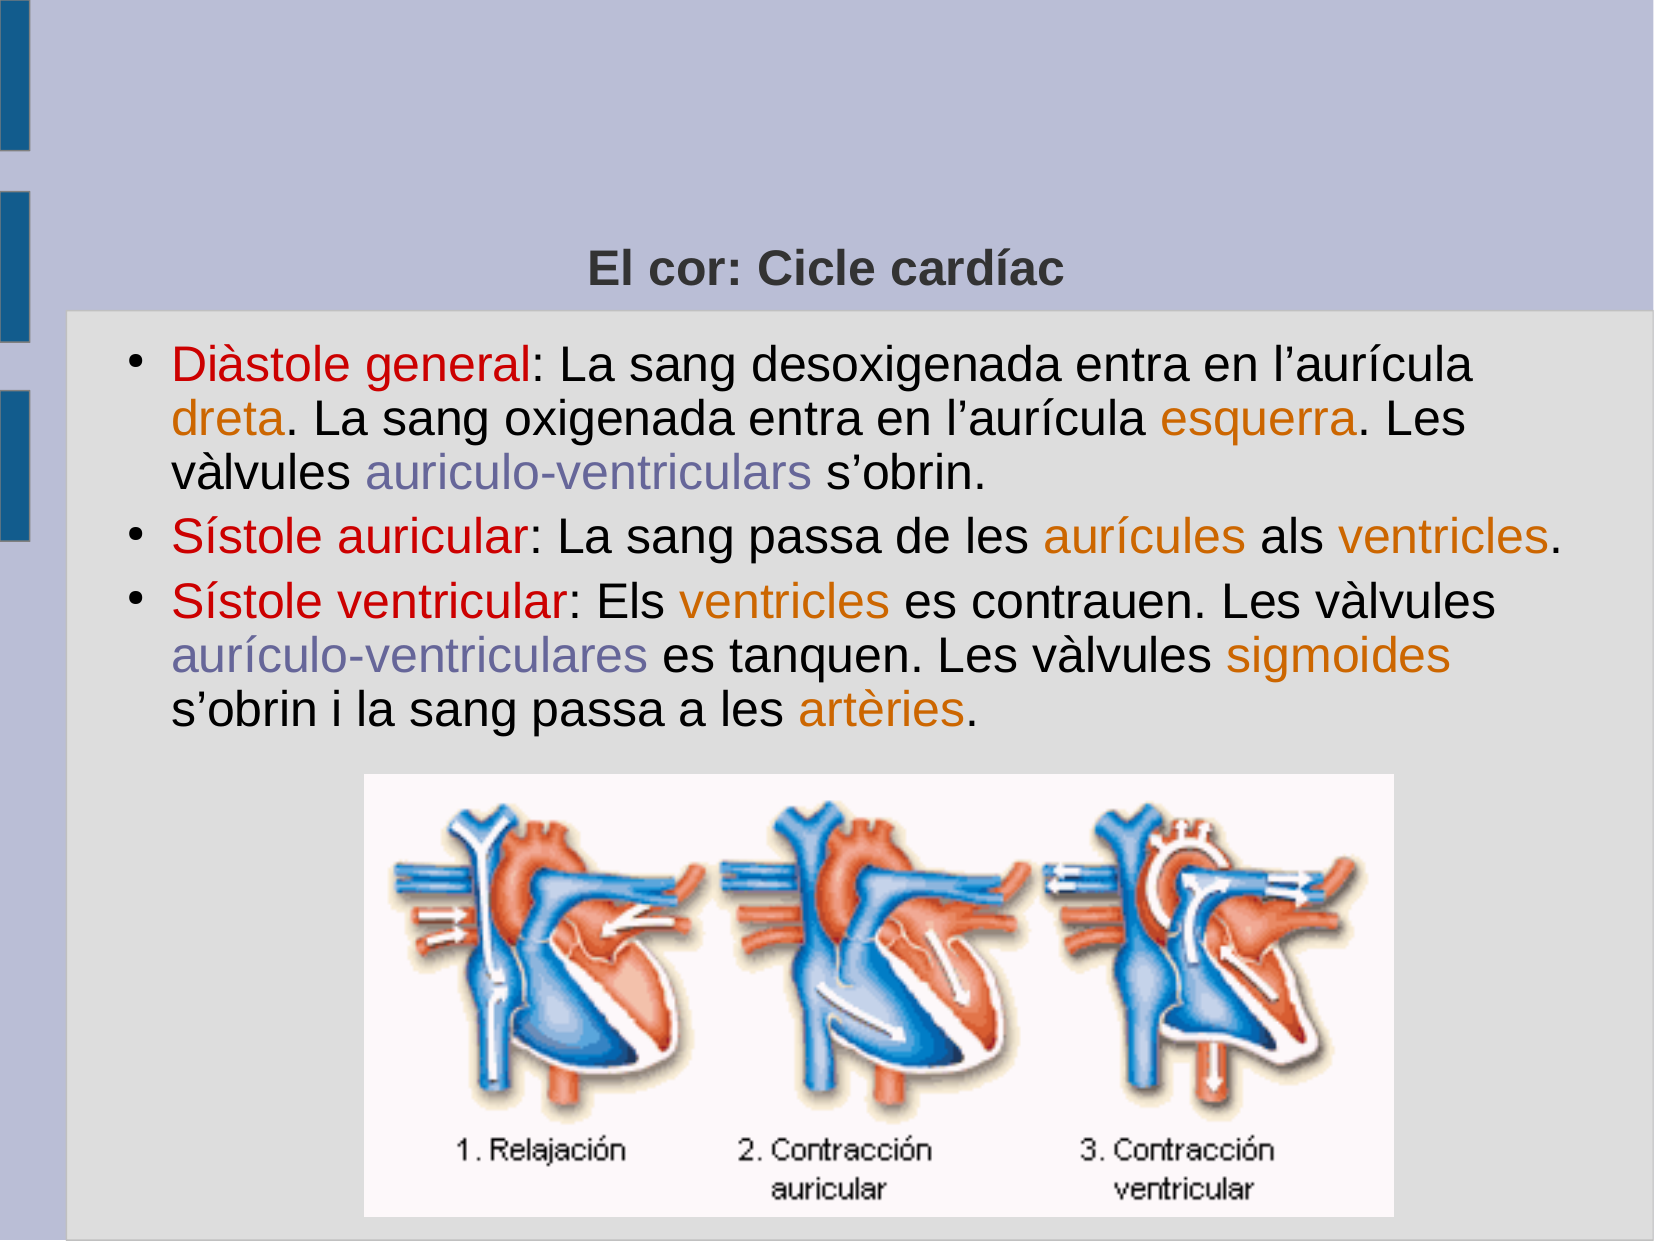

# El cor: Cicle cardíac
Diàstole general: La sang desoxigenada entra en l’aurícula dreta. La sang oxigenada entra en l’aurícula esquerra. Les vàlvules auriculo-ventriculars s’obrin.
Sístole auricular: La sang passa de les aurícules als ventricles.
Sístole ventricular: Els ventricles es contrauen. Les vàlvules aurículo-ventriculares es tanquen. Les vàlvules sigmoides s’obrin i la sang passa a les artèries.